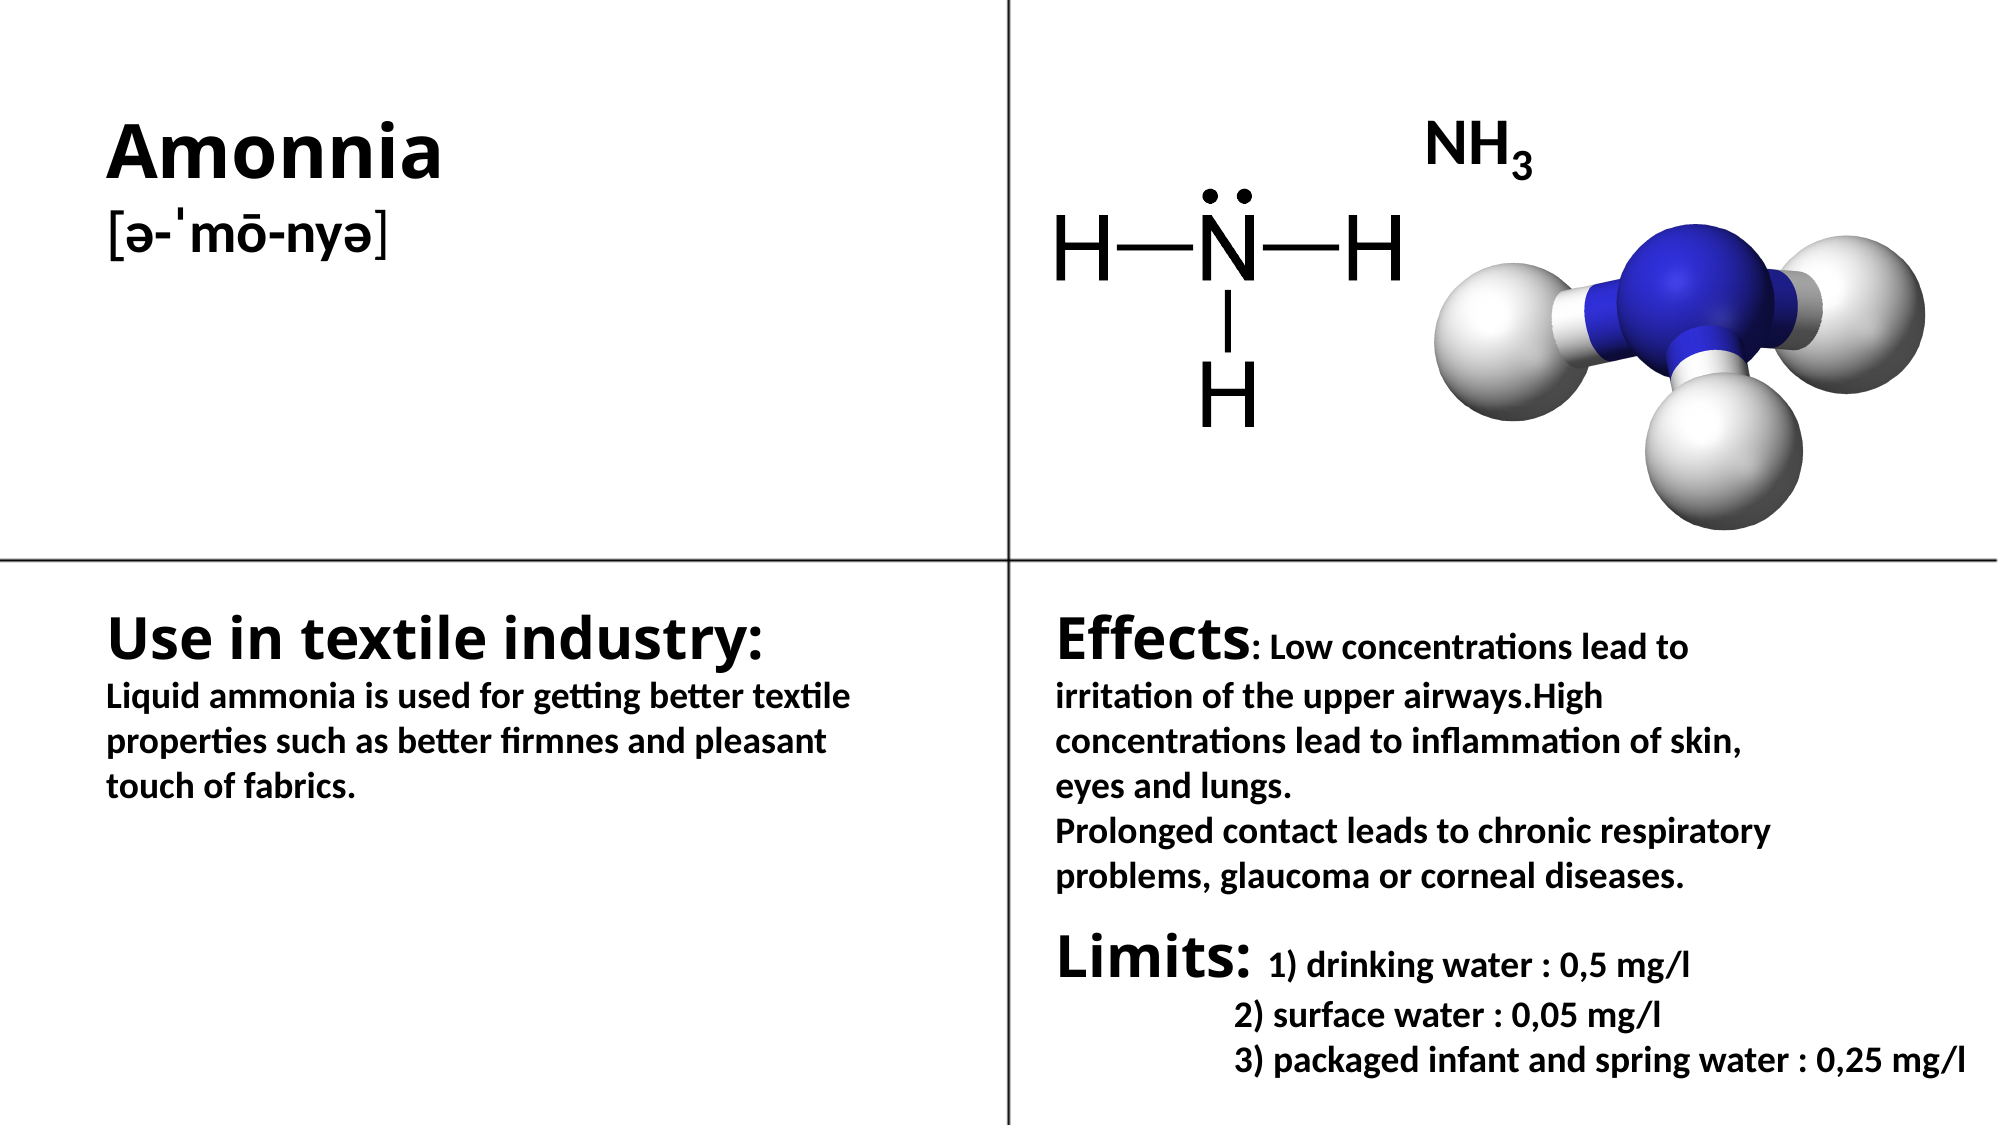

#
NH3
Amonnia
[ə-ˈmō-nyə]
Use in textile industry:
Liquid ammonia is used for getting better textile properties such as better firmnes and pleasant touch of fabrics.
Effects: Low concentrations lead to irritation of the upper airways.High concentrations lead to inflammation of skin, eyes and lungs.
Prolonged contact leads to chronic respiratory problems, glaucoma or corneal diseases.
Limits: 1) drinking water : 0,5 mg/l
 2) surface water : 0,05 mg/l
 3) packaged infant and spring water : 0,25 mg/l